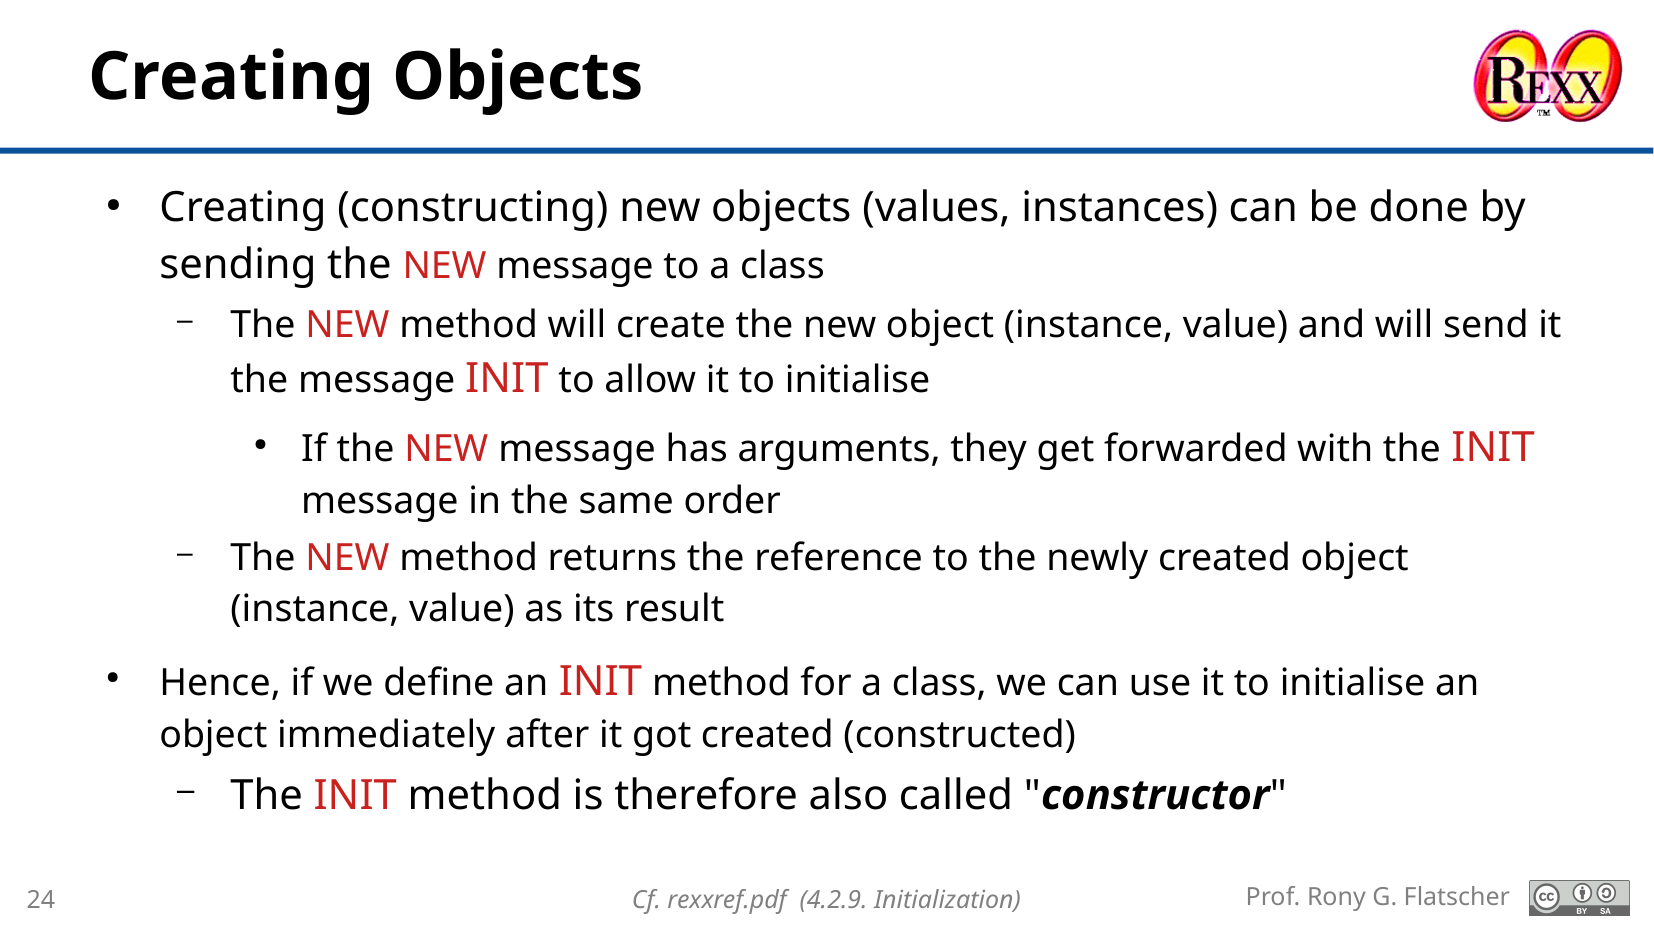

# Creating Objects
Creating (constructing) new objects (values, instances) can be done by sending the NEW message to a class
The NEW method will create the new object (instance, value) and will send it the message INIT to allow it to initialise
If the NEW message has arguments, they get forwarded with the INIT message in the same order
The NEW method returns the reference to the newly created object (instance, value) as its result
Hence, if we define an INIT method for a class, we can use it to initialise an object immediately after it got created (constructed)
The INIT method is therefore also called "constructor"
Cf. rexxref.pdf (4.2.9. Initialization)